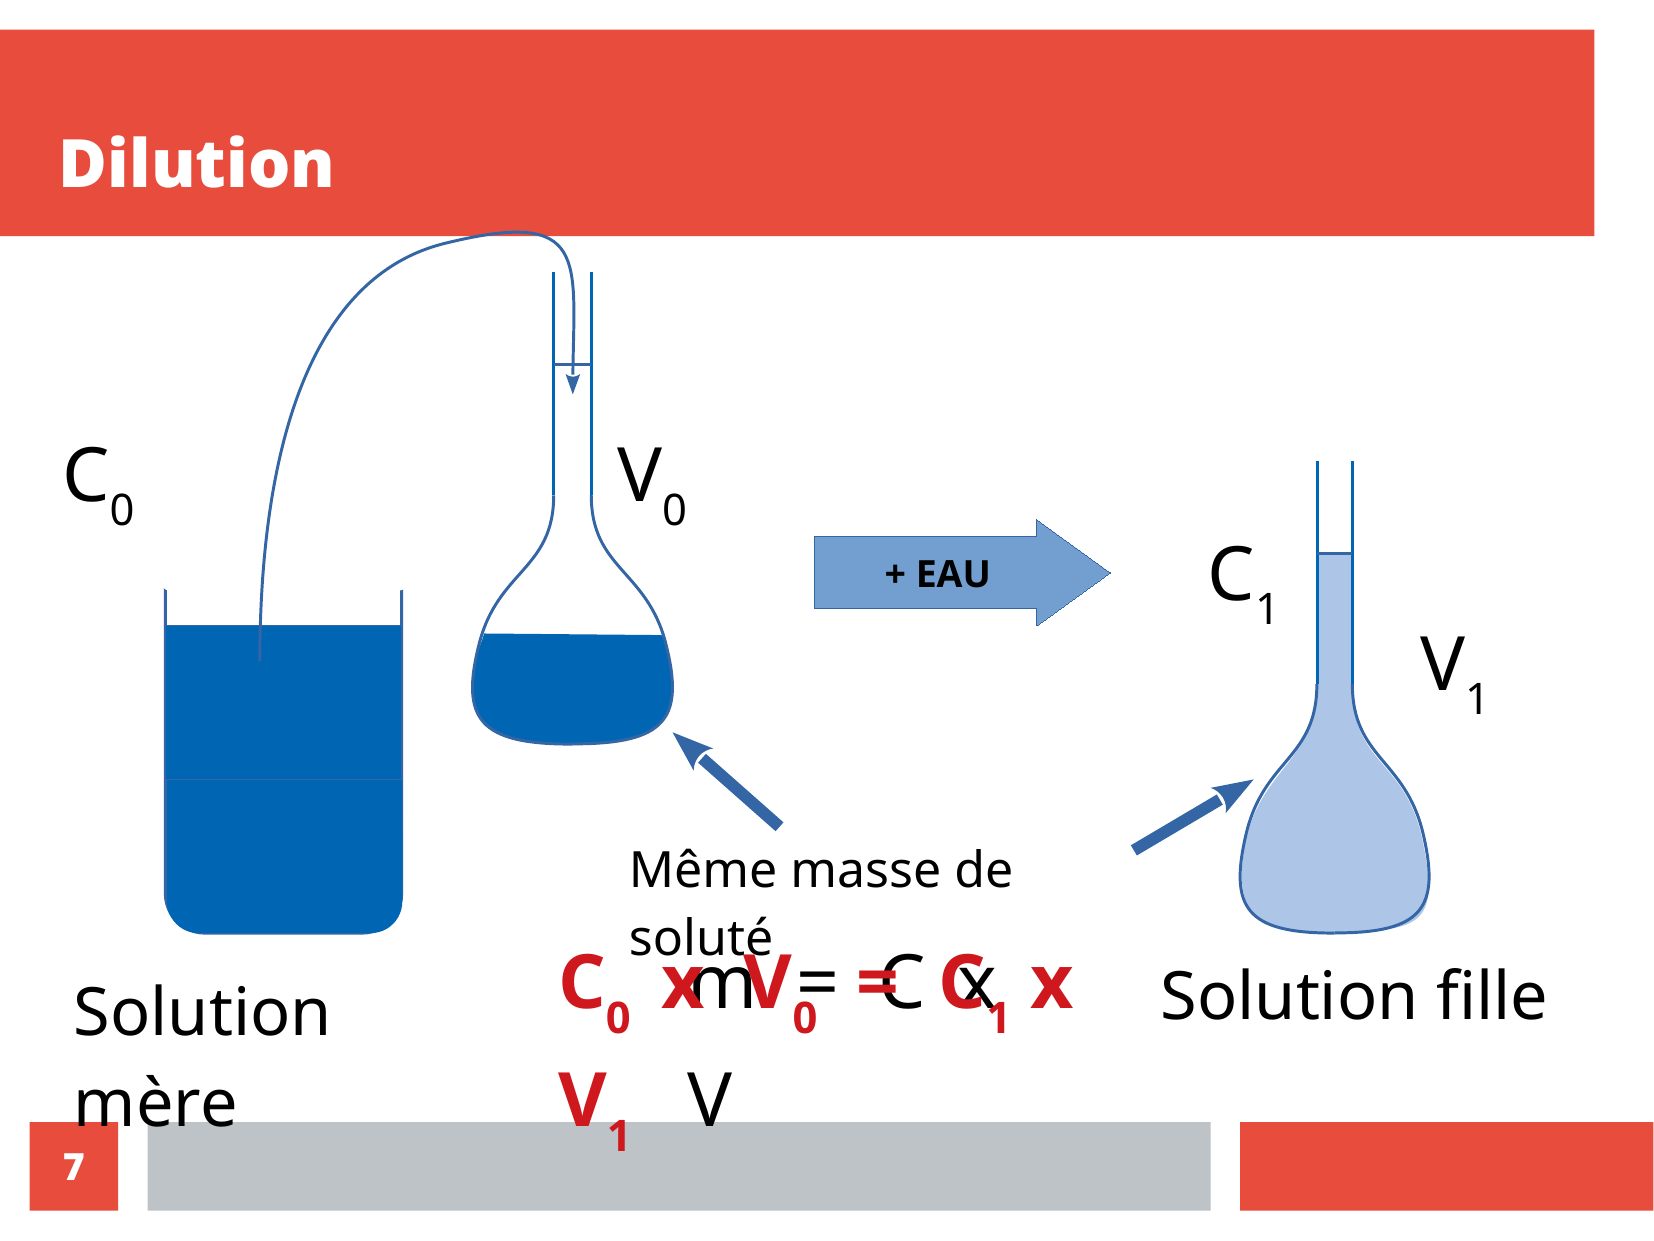

# Dilution
C0
V0
C1
+ EAU
V1
Même masse de soluté
C0 x V0 = C1 x V1
m = C x V
Solution fille
Solution mère
7